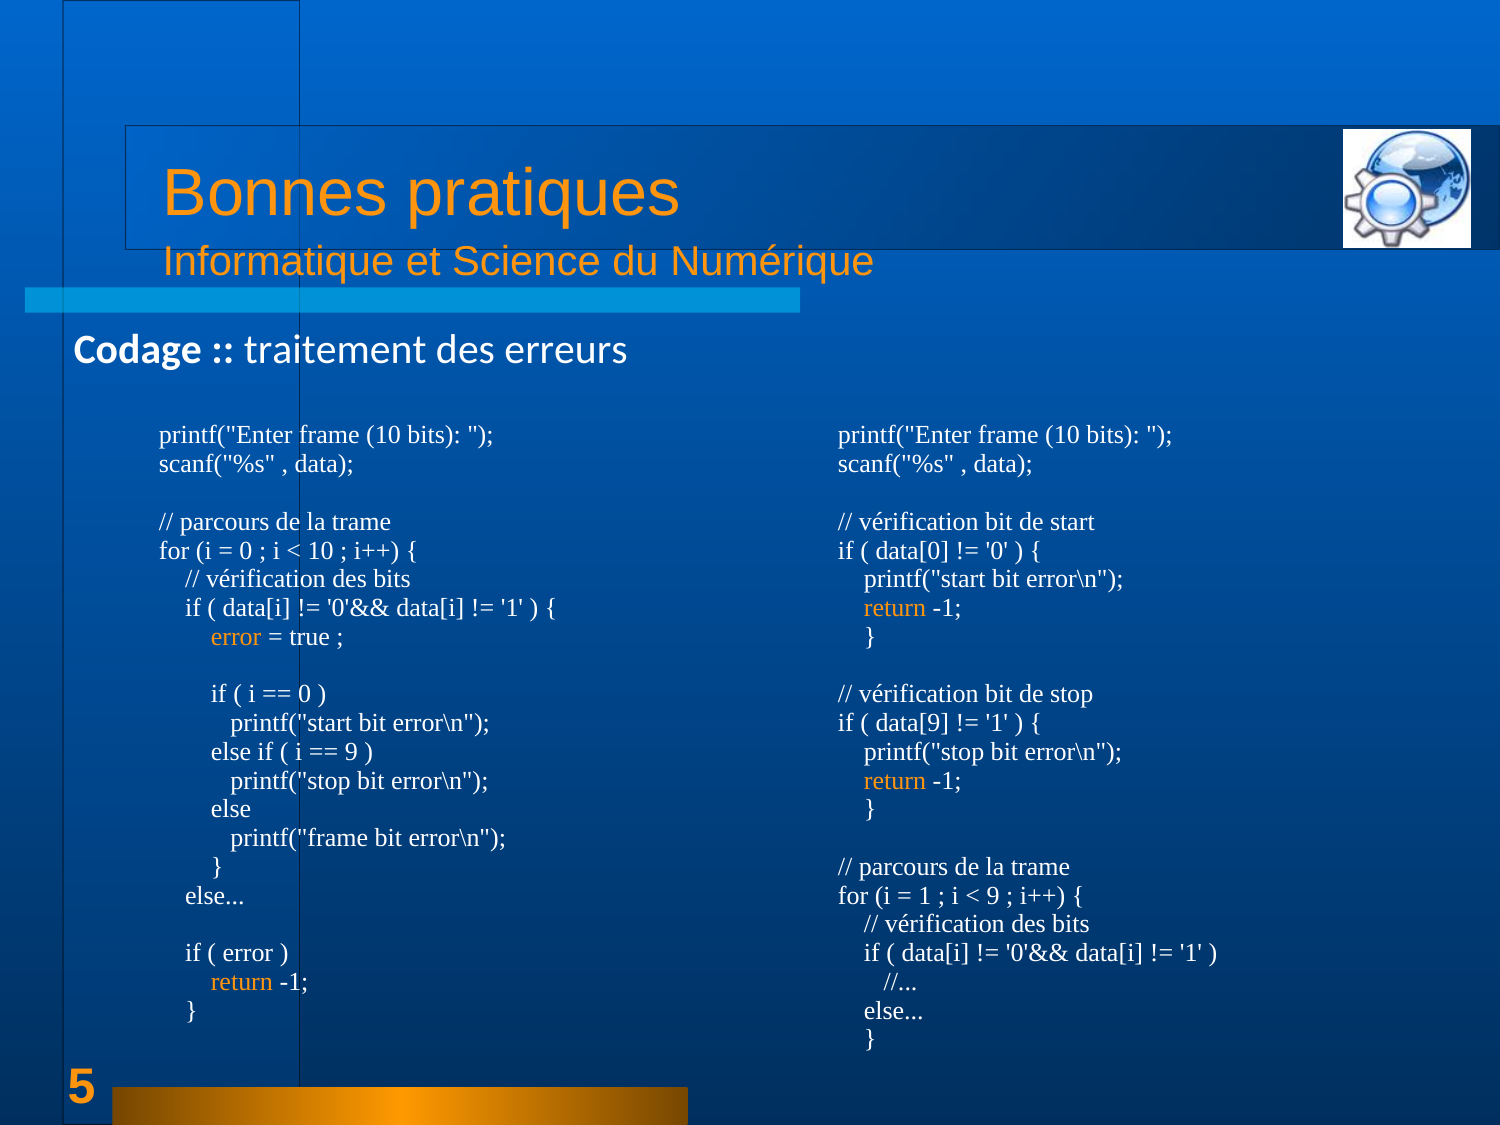

Codage :: traitement des erreurs
 printf("Enter frame (10 bits): ");
 scanf("%s" , data);
 // parcours de la trame
 for (i = 0 ; i < 10 ; i++) {
 // vérification des bits
 if ( data[i] != '0'&& data[i] != '1' ) {
 error = true ;
 if ( i == 0 )
 printf("start bit error\n");
 else if ( i == 9 )
 printf("stop bit error\n");
 else
 printf("frame bit error\n");
 }
 else...
 if ( error )
 return -1;
 }
 printf("Enter frame (10 bits): ");
 scanf("%s" , data);
 // vérification bit de start
 if ( data[0] != '0' ) {
 printf("start bit error\n");
 return -1;
 }
 // vérification bit de stop
 if ( data[9] != '1' ) {
 printf("stop bit error\n");
 return -1;
 }
 // parcours de la trame
 for (i = 1 ; i < 9 ; i++) {
 // vérification des bits
 if ( data[i] != '0'&& data[i] != '1' )
 //...
 else...
 }